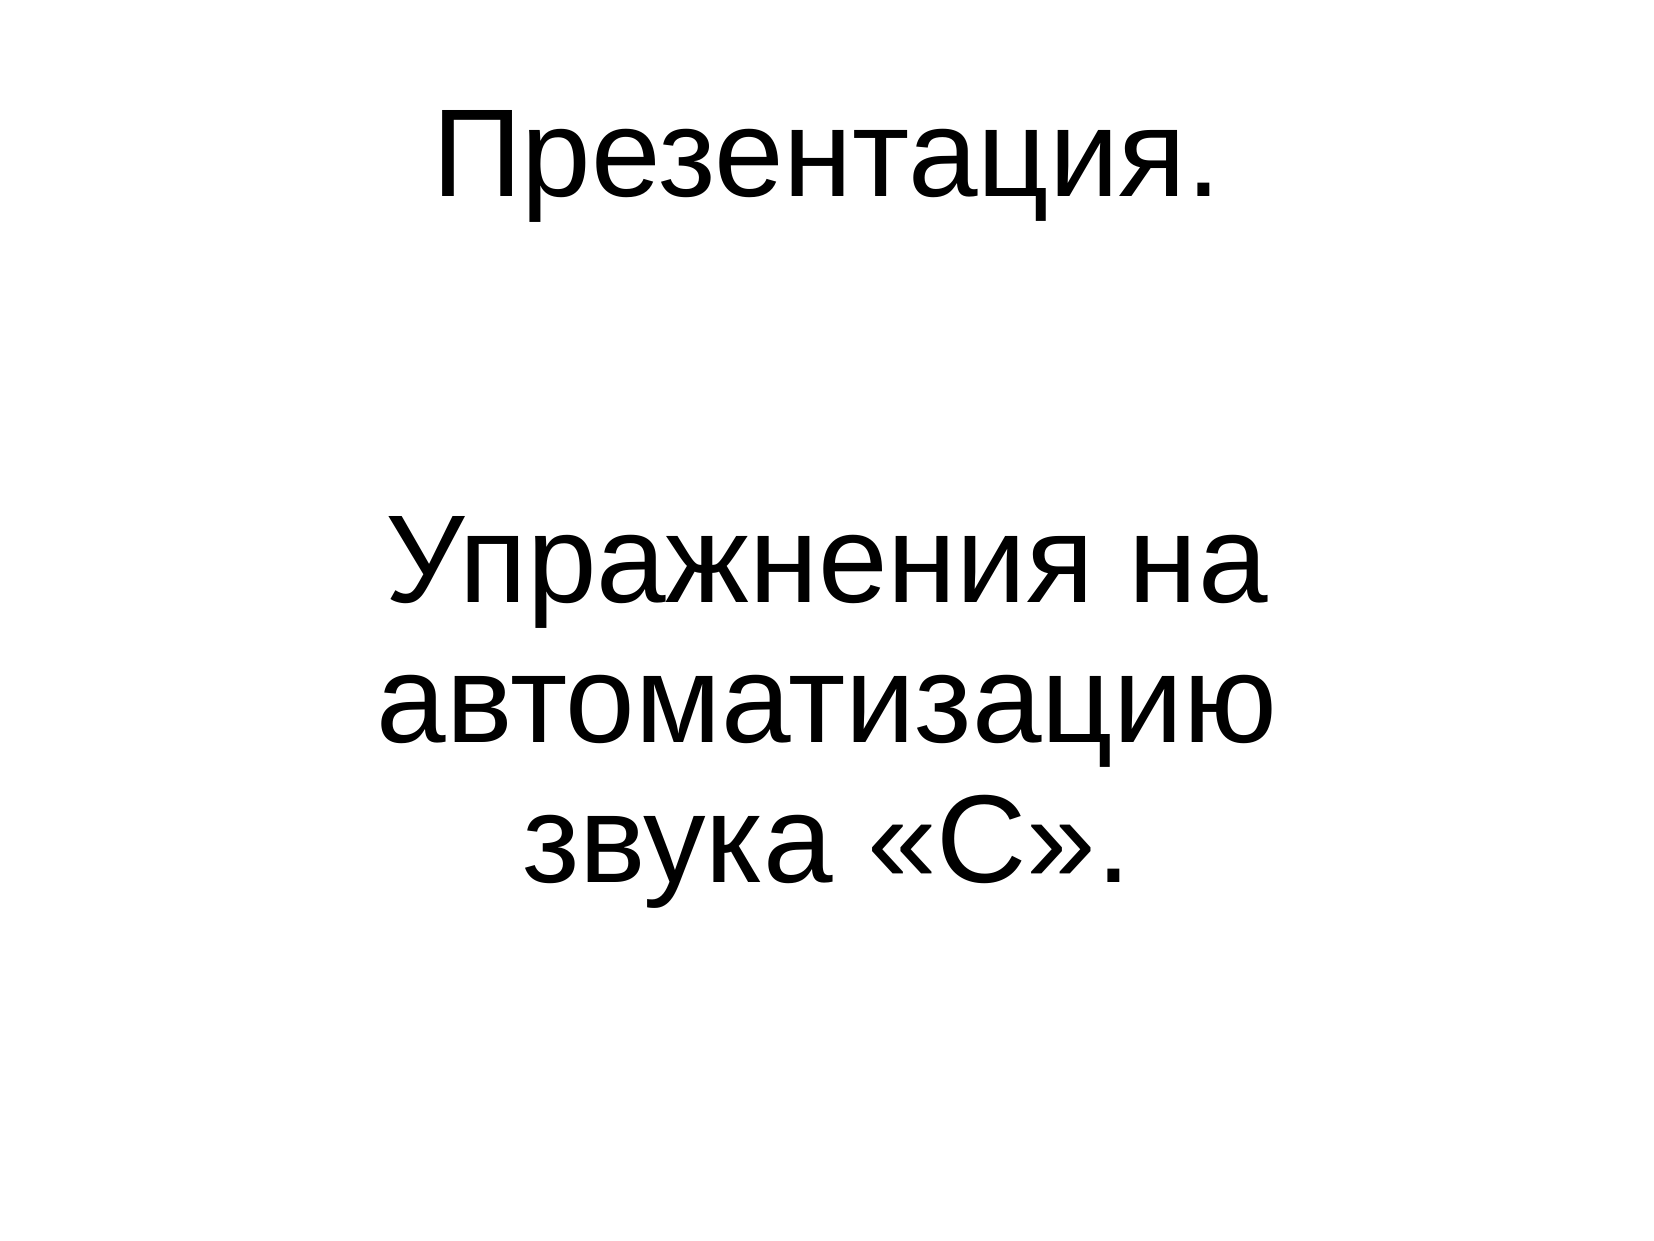

# Презентация.
Упражнения на автоматизацию
звука «С».